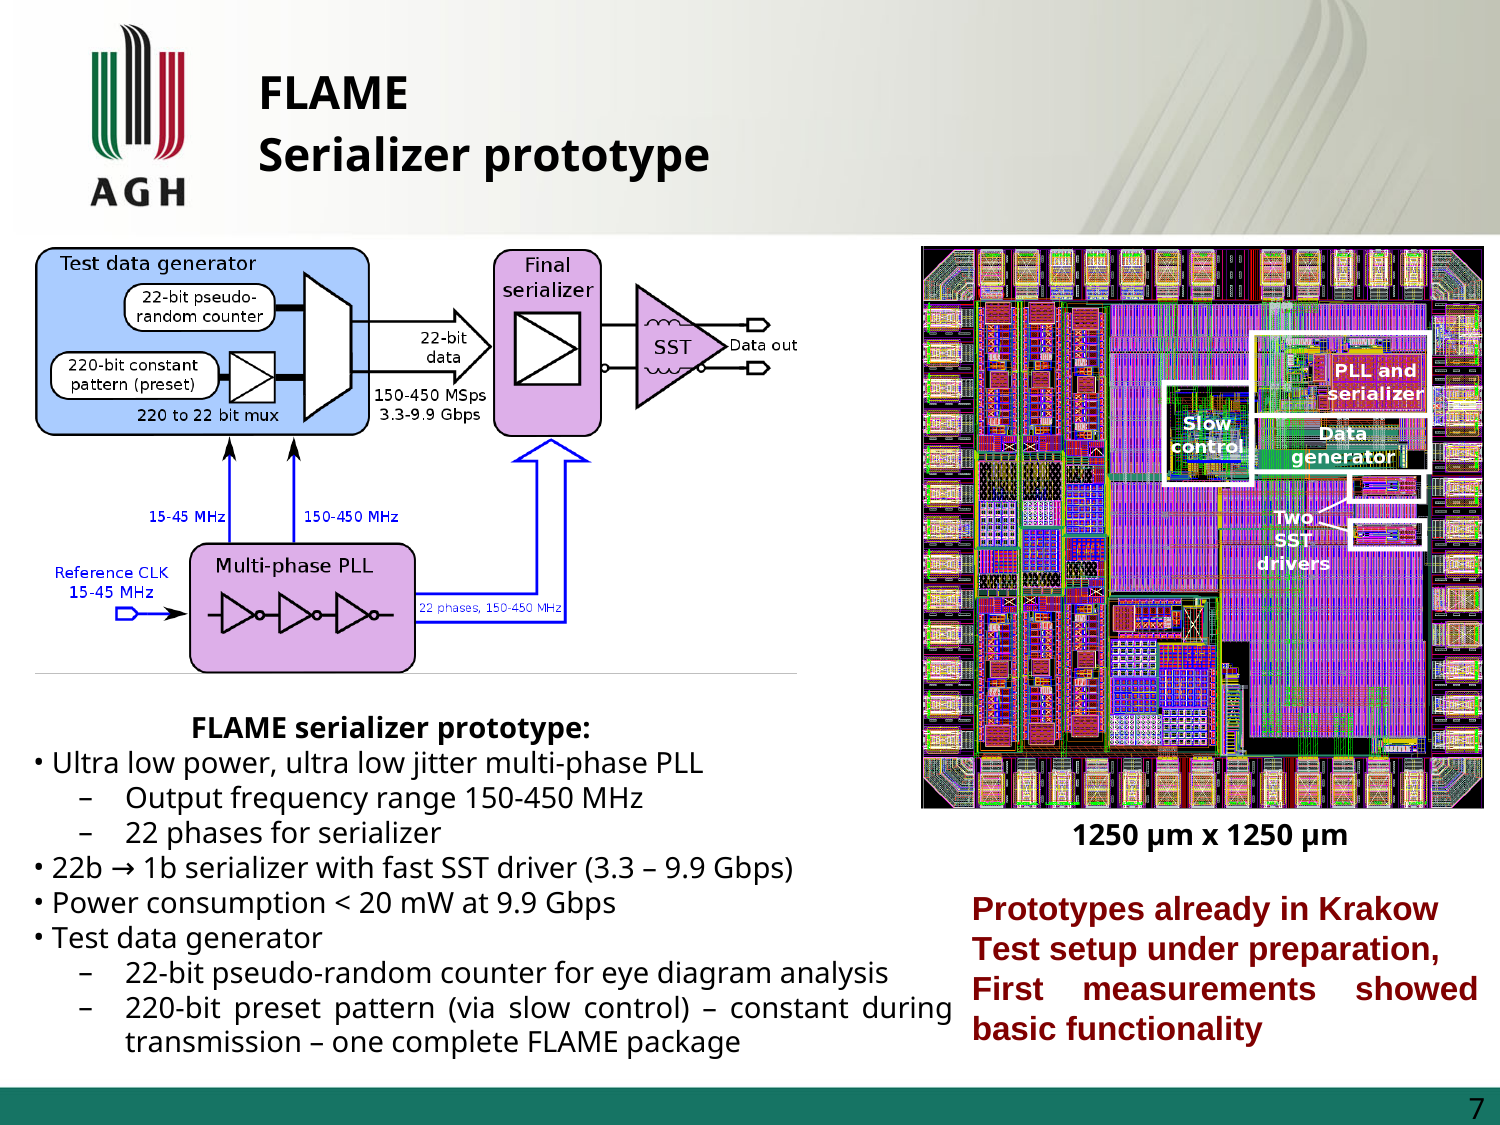

# FLAME Serializer prototype
FLAME serializer prototype:
 Ultra low power, ultra low jitter multi-phase PLL
Output frequency range 150-450 MHz
22 phases for serializer
 22b → 1b serializer with fast SST driver (3.3 – 9.9 Gbps)
 Power consumption < 20 mW at 9.9 Gbps
 Test data generator
22-bit pseudo-random counter for eye diagram analysis
220-bit preset pattern (via slow control) – constant during transmission – one complete FLAME package
1250 μm x 1250 μm
Prototypes already in Krakow
Test setup under preparation,
First measurements showed basic functionality
7